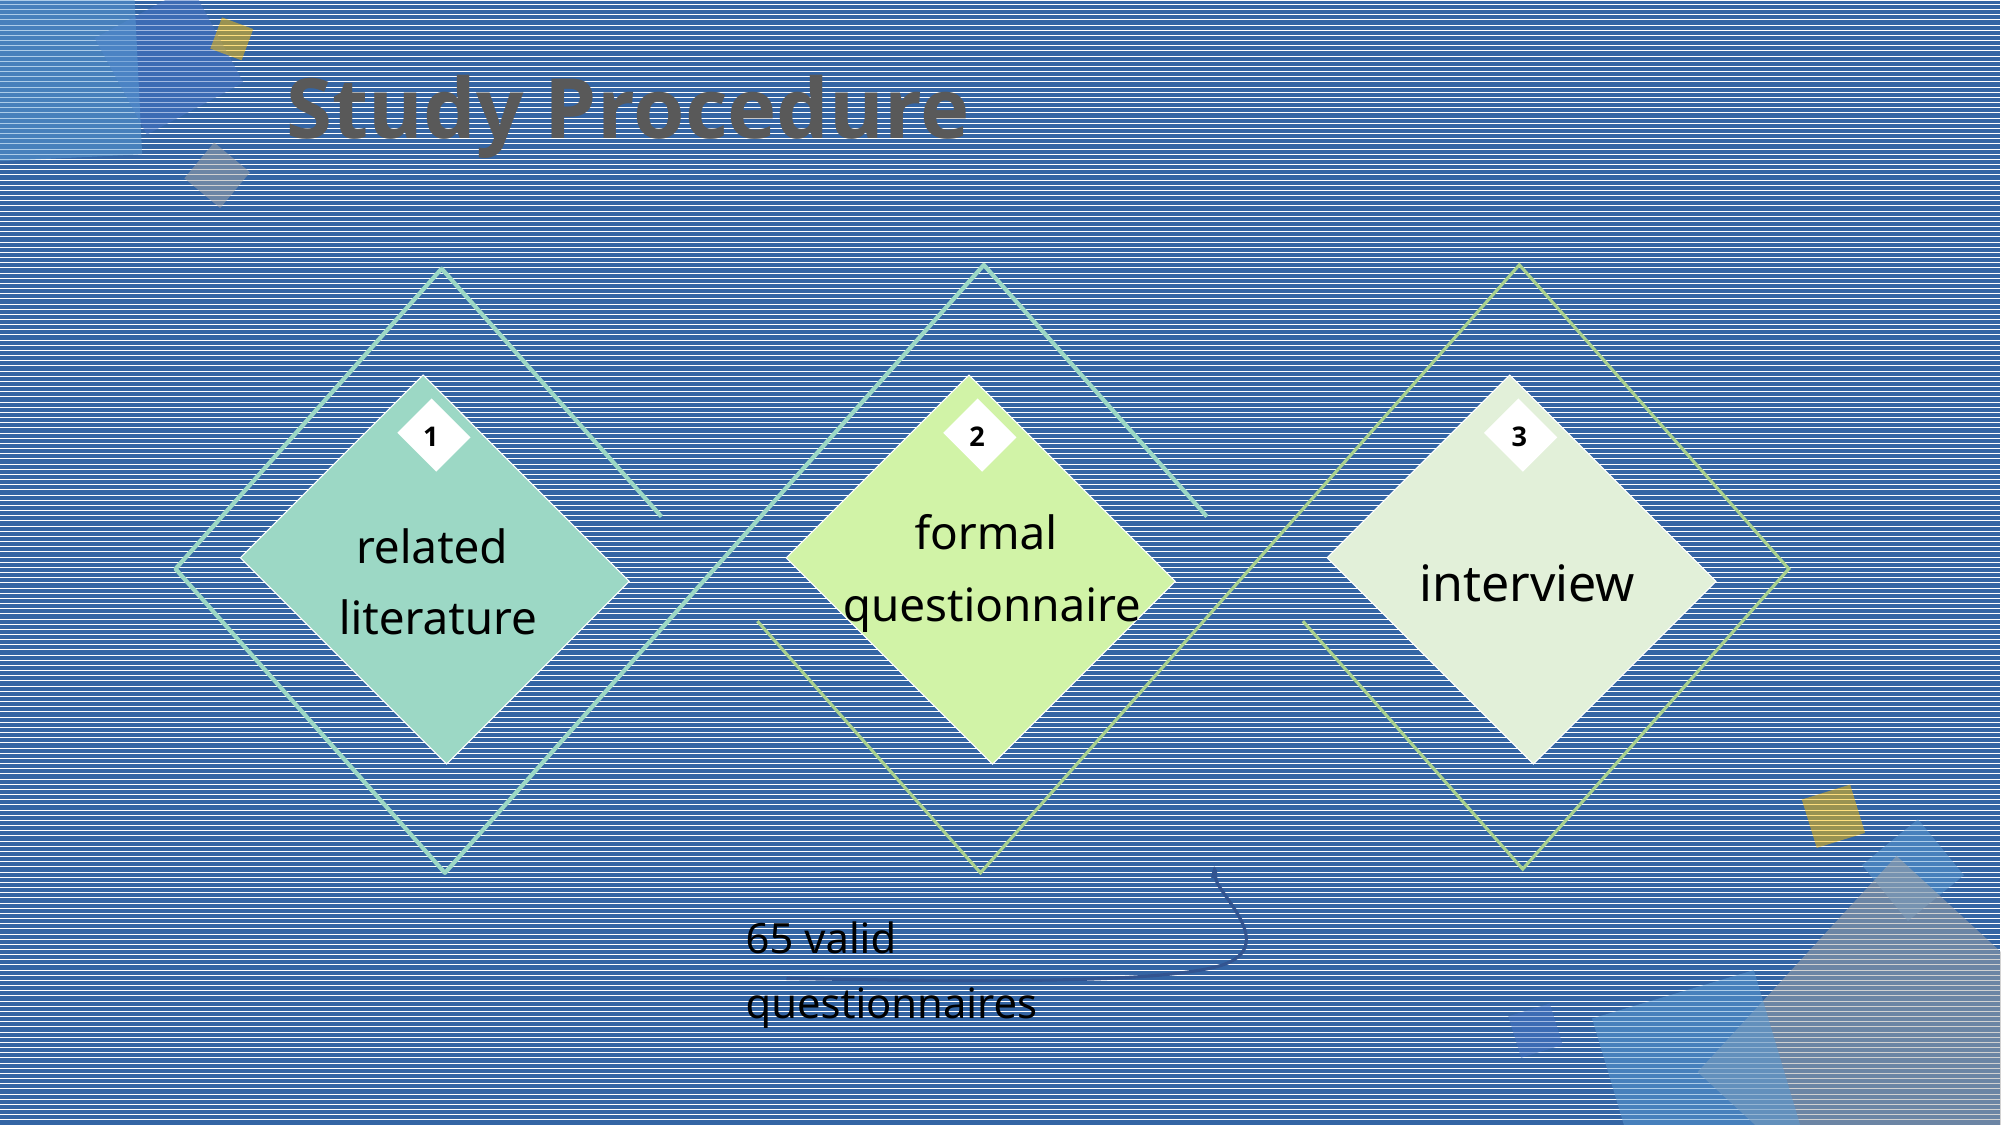

# Study Procedure
1
2
3
formal
questionnaire
related
literature
interview
65 valid questionnaires